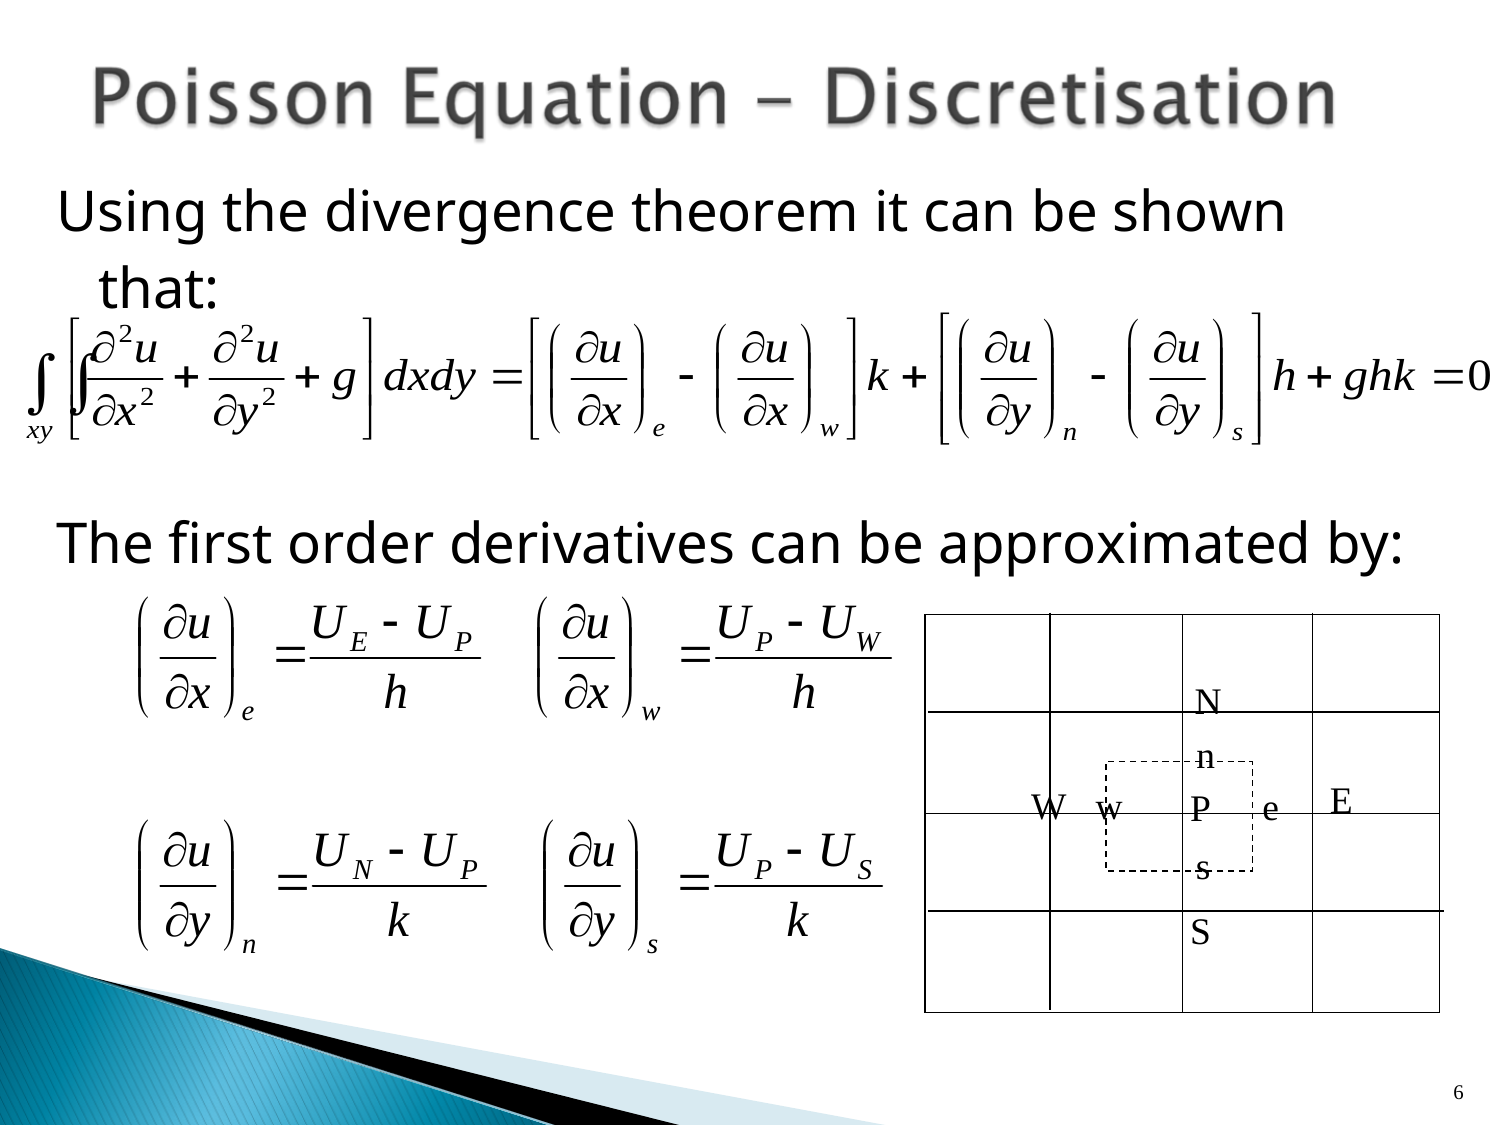

# Using the divergence theorem it can be shown that:
The first order derivatives can be approximated by:
N
E
W
P
S
n
w
e
s